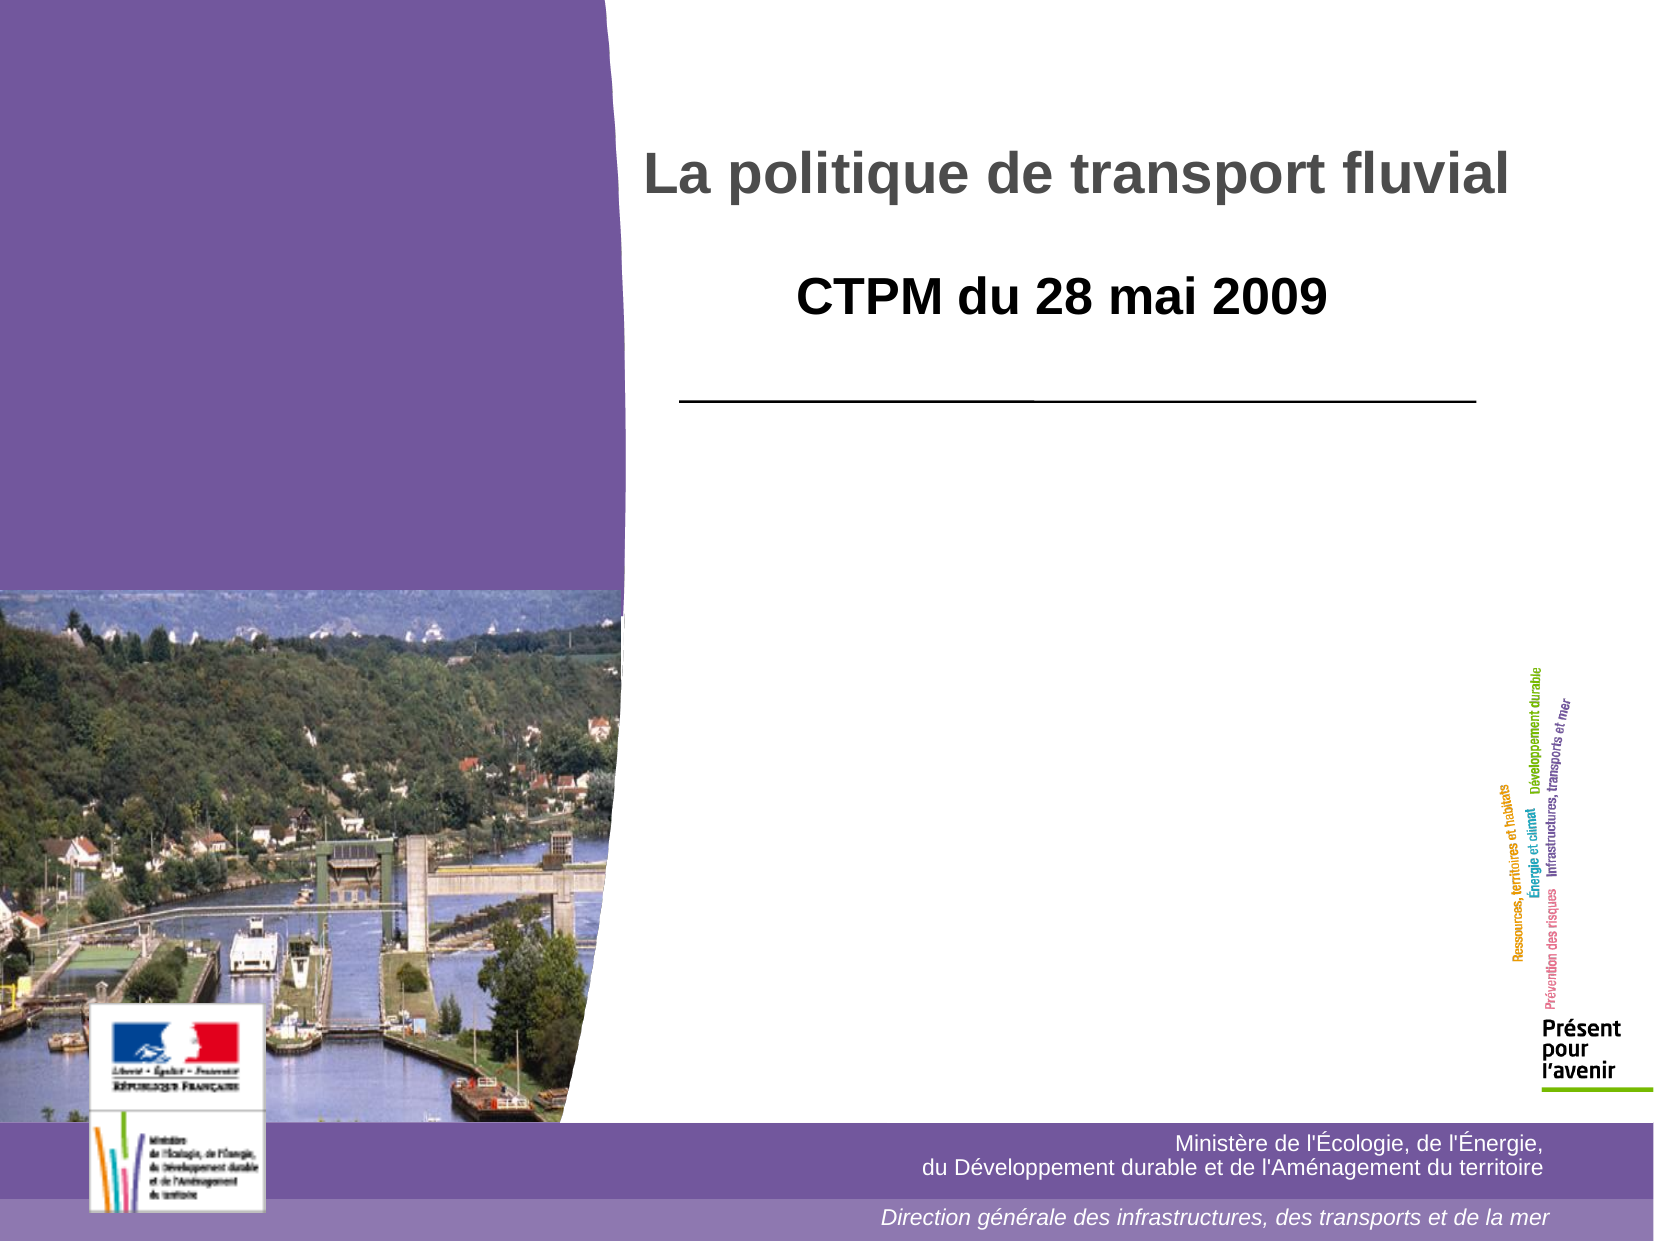

# La politique de transport fluvial CTPM du 28 mai 2009
Ministère de l'Écologie, de l'Énergie,
du Développement durable et de l'Aménagement du territoire
Direction générale des infrastructures, des transports et de la mer